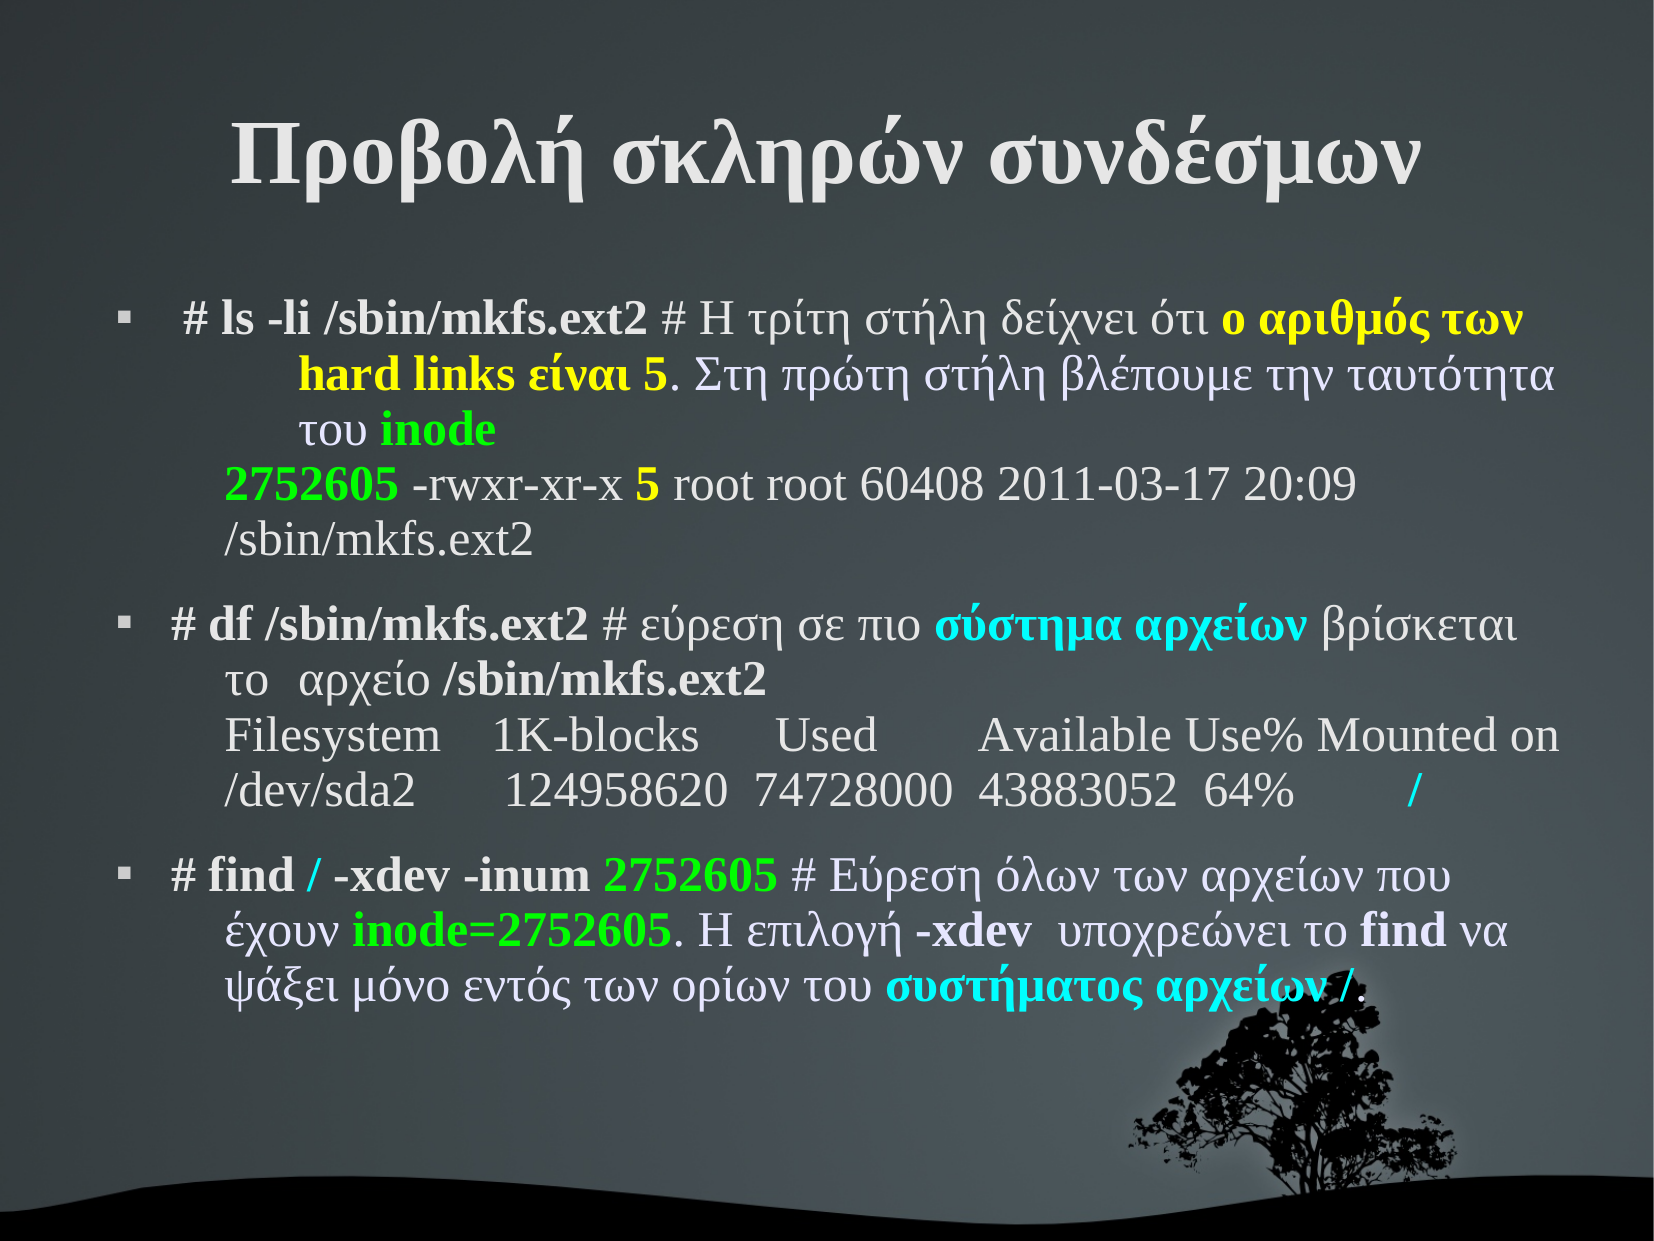

Προβολή σκληρών συνδέσμων
# # ls -li /sbin/mkfs.ext2 # Η τρίτη στήλη δείχνει ότι ο αριθμός των 		hard links είναι 5. Στη πρώτη στήλη βλέπουμε την ταυτότητα 	του inode 2752605 -rwxr-xr-x 5 root root 60408 2011-03-17 20:09 /sbin/mkfs.ext2
# df /sbin/mkfs.ext2 # εύρεση σε πιο σύστημα αρχείων βρίσκεται το 	αρχείο /sbin/mkfs.ext2 Filesystem 1K-blocks Used Available Use% Mounted on /dev/sda2 124958620 74728000 43883052 64% /
# find / -xdev -inum 2752605 # Εύρεση όλων των αρχείων που έχουν inode=2752605. Η επιλογή -xdev υποχρεώνει το find να ψάξει μόνο εντός των ορίων του συστήματος αρχείων /.